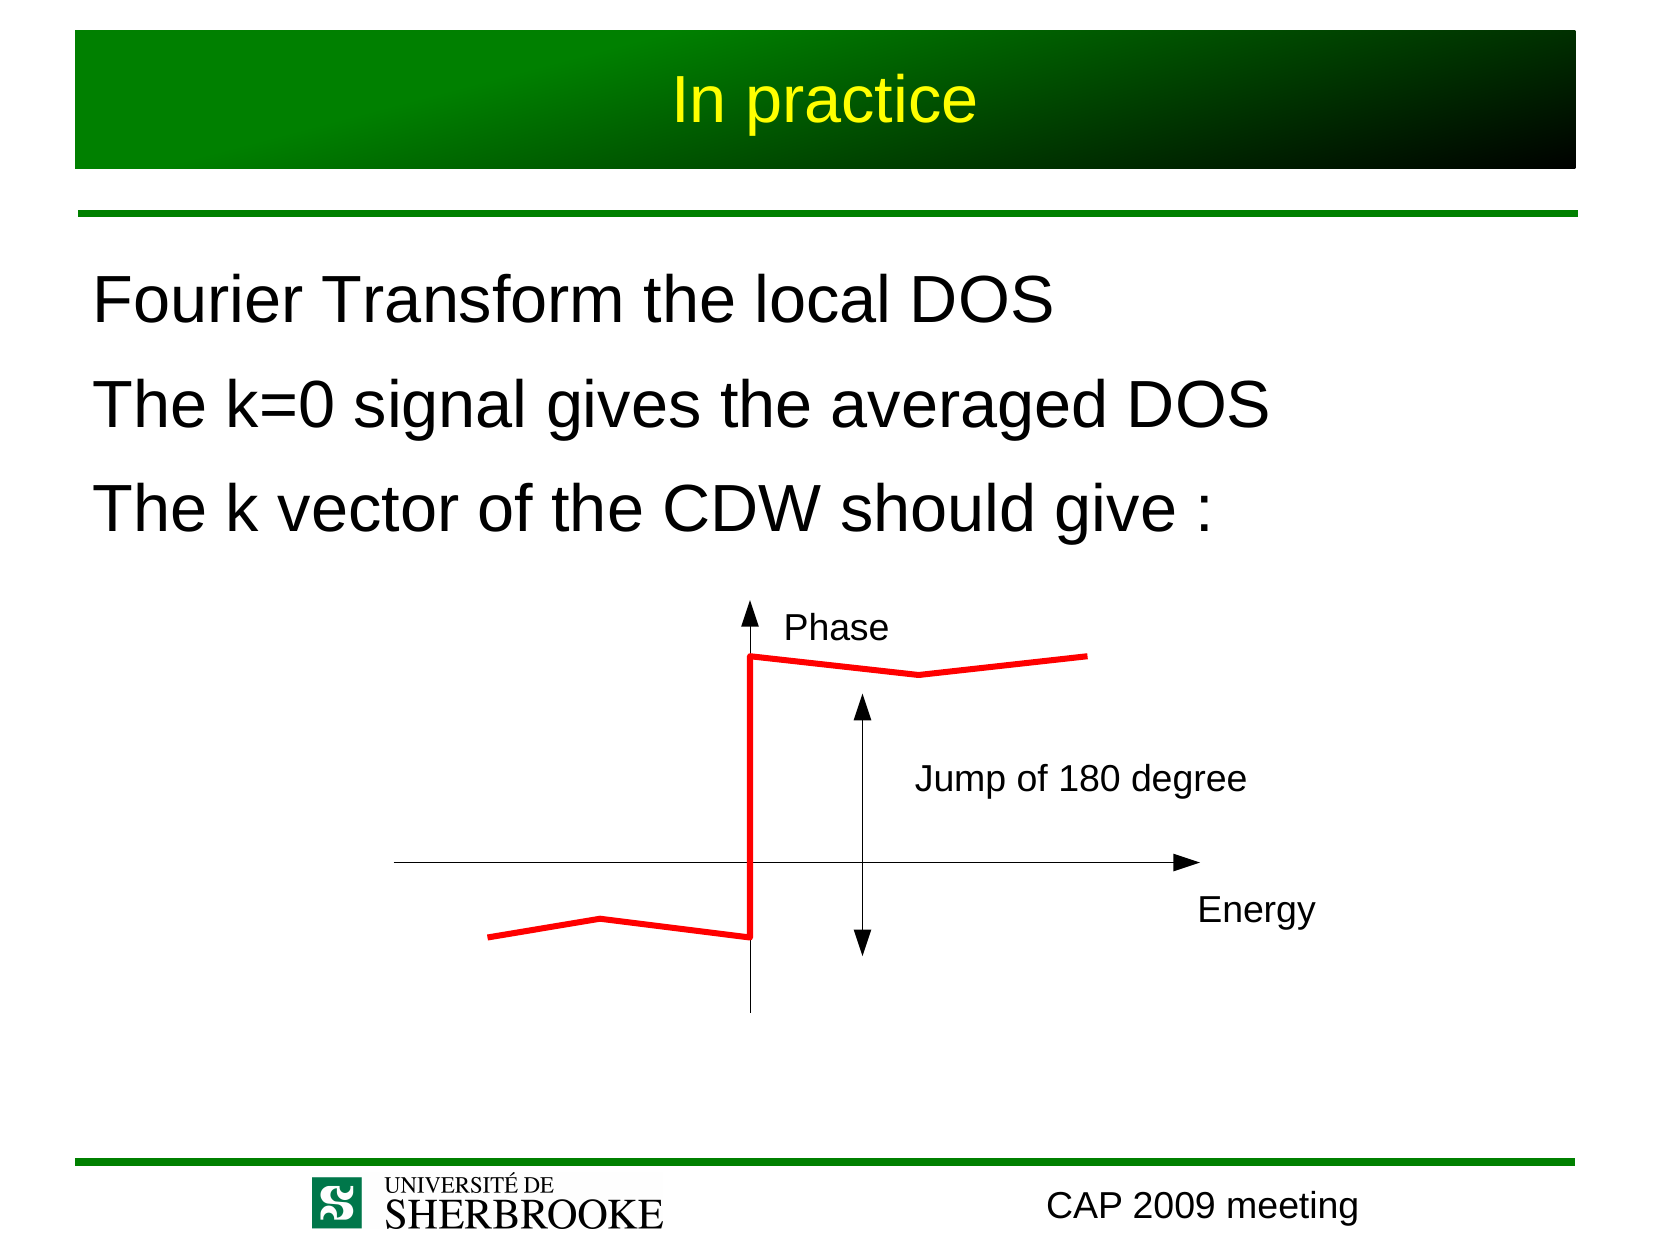

# In practice
Fourier Transform the local DOS
The k=0 signal gives the averaged DOS
The k vector of the CDW should give :
Phase
Jump of 180 degree
Energy